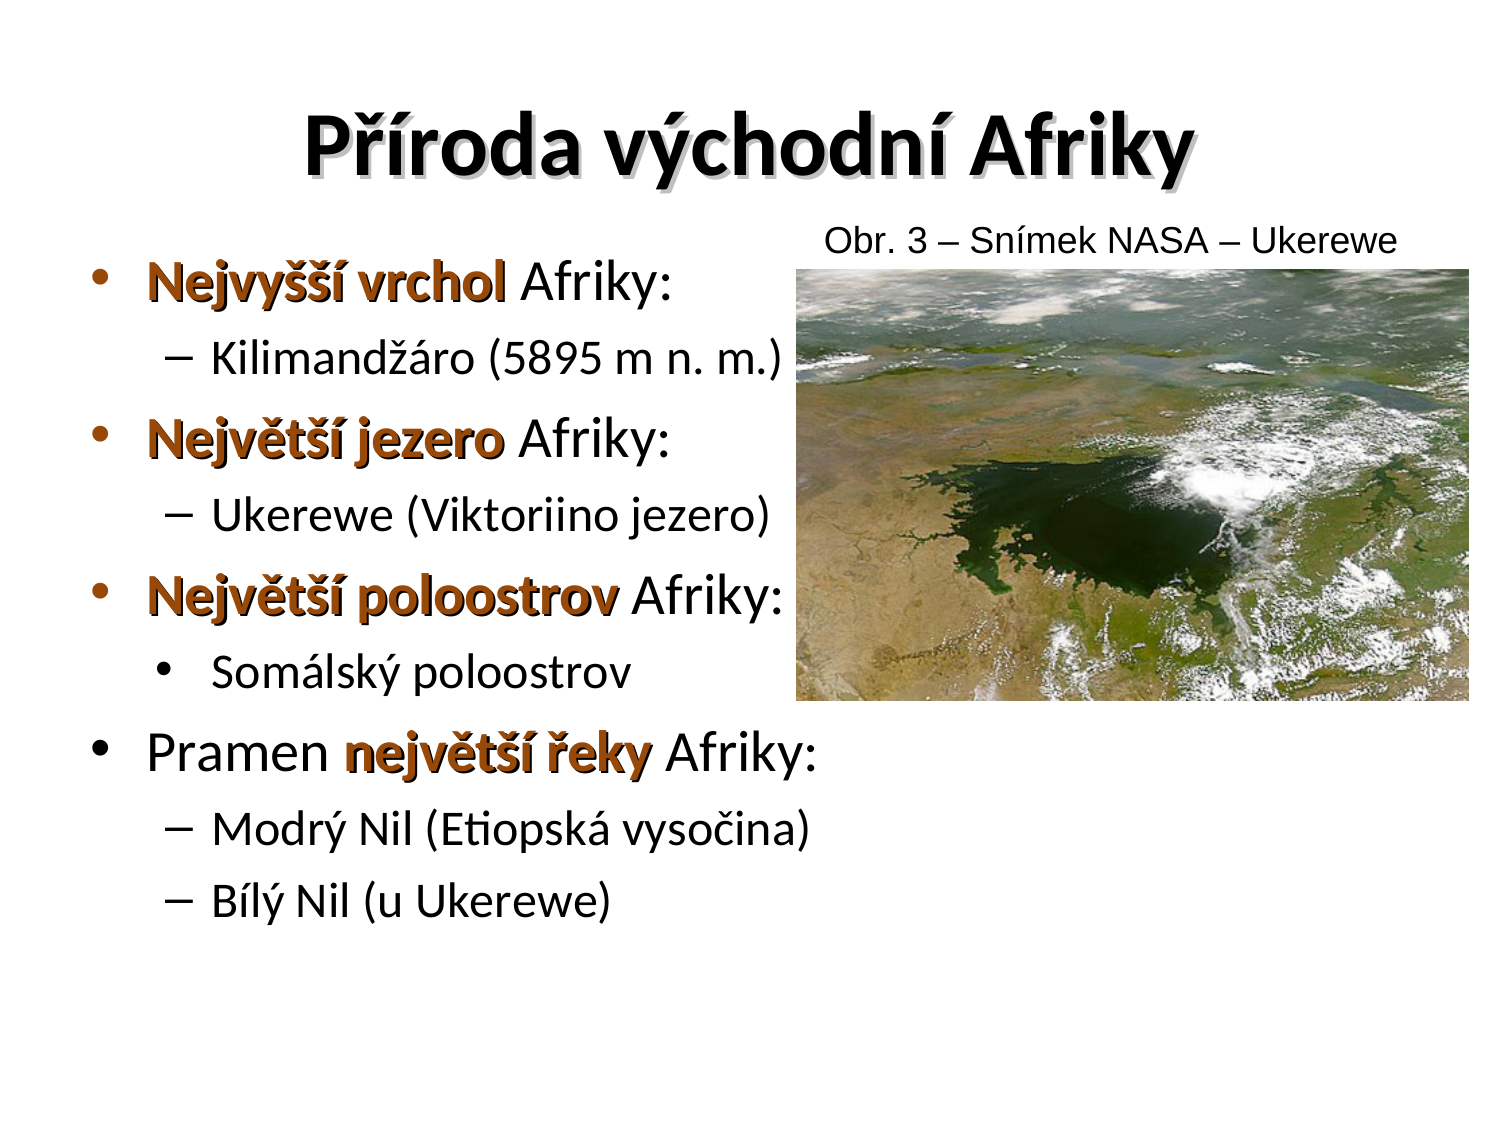

# Příroda východní Afriky
Obr. 3 – Snímek NASA – Ukerewe
Nejvyšší vrchol Afriky:
Kilimandžáro (5895 m n. m.)
Největší jezero Afriky:
Ukerewe (Viktoriino jezero)
Největší poloostrov Afriky:
Somálský poloostrov
Pramen největší řeky Afriky:
Modrý Nil (Etiopská vysočina)
Bílý Nil (u Ukerewe)